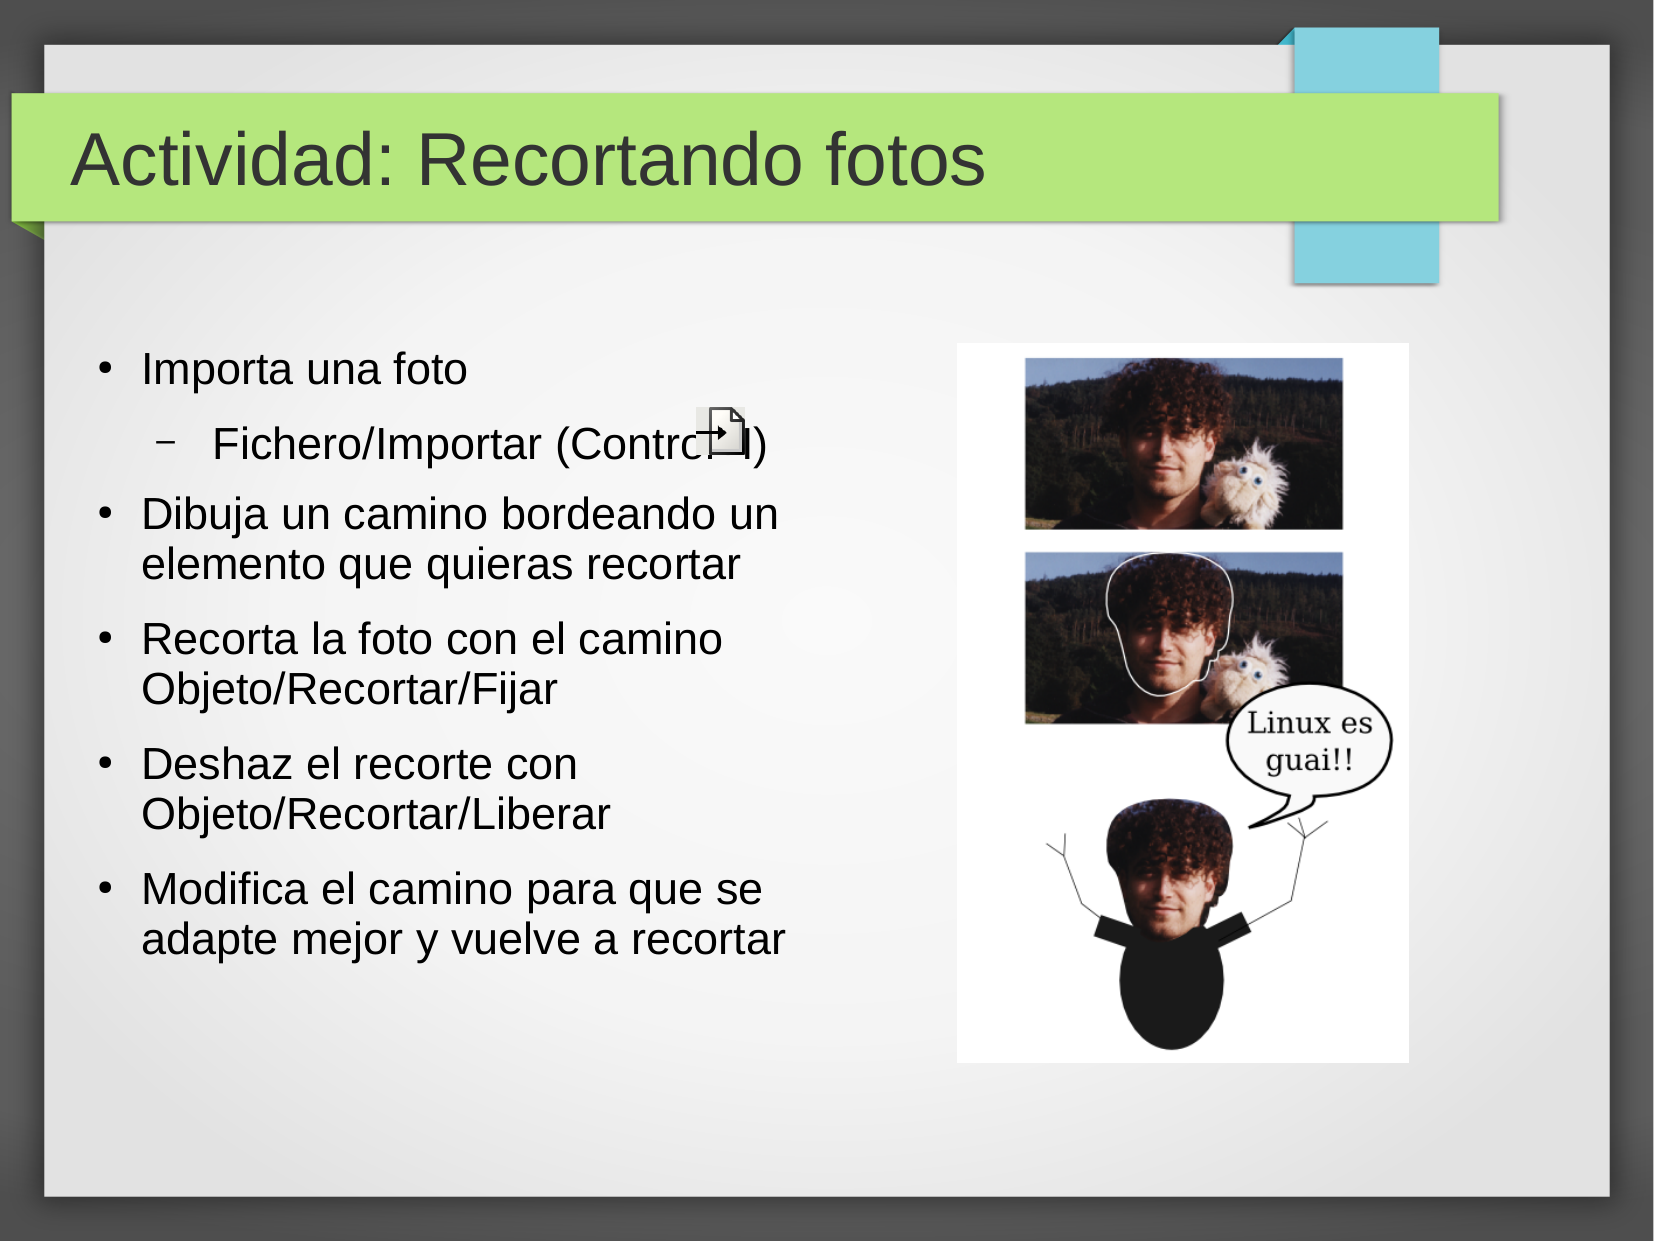

# Actividad: Recortando fotos
Importa una foto
 Fichero/Importar (Control+I)
Dibuja un camino bordeando un elemento que quieras recortar
Recorta la foto con el camino Objeto/Recortar/Fijar
Deshaz el recorte con Objeto/Recortar/Liberar
Modifica el camino para que se adapte mejor y vuelve a recortar